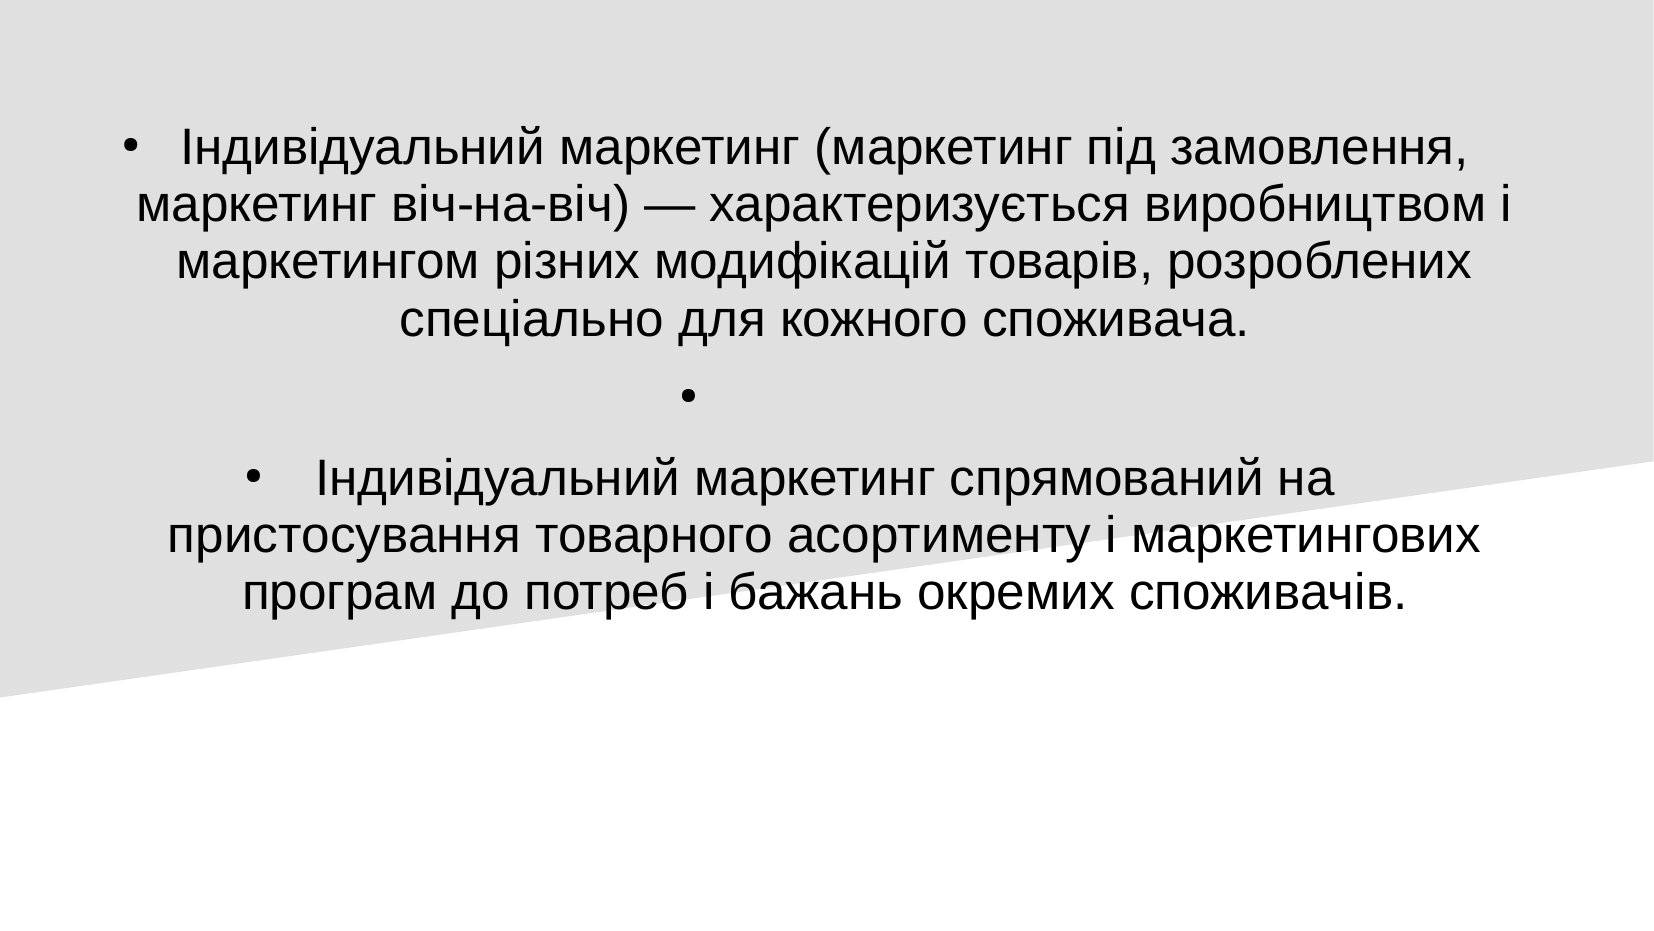

# Індивідуальний маркетинг (маркетинг під замовлення, маркетинг віч-на-віч) — характеризується виробництвом і маркетингом різних модифікацій товарів, розроблених спеціально для кожного споживача.
Індивідуальний маркетинг спрямований на пристосування товарного асортименту і маркетингових програм до потреб і бажань окремих споживачів.